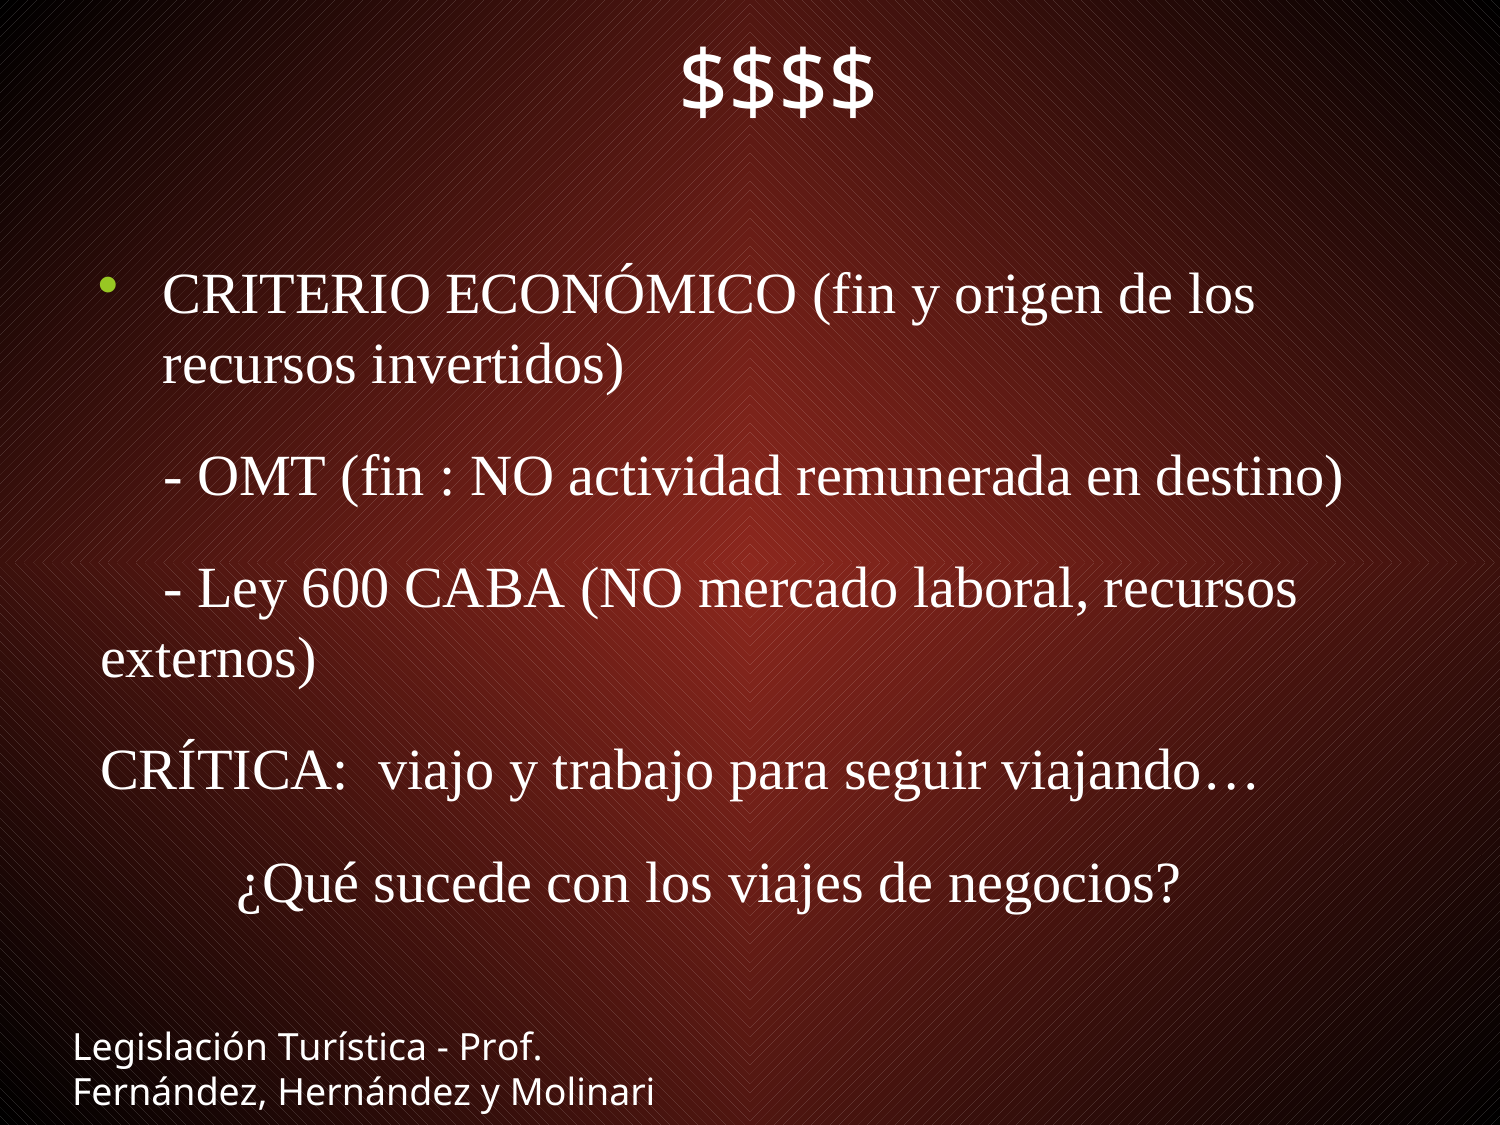

# $$$$
CRITERIO ECONÓMICO (fin y origen de los recursos invertidos)
	- OMT (fin : NO actividad remunerada en destino)
	- Ley 600 CABA (NO mercado laboral, recursos externos)
CRÍTICA: viajo y trabajo para seguir viajando…
		¿Qué sucede con los viajes de negocios?
Legislación Turística - Prof. Fernández, Hernández y Molinari